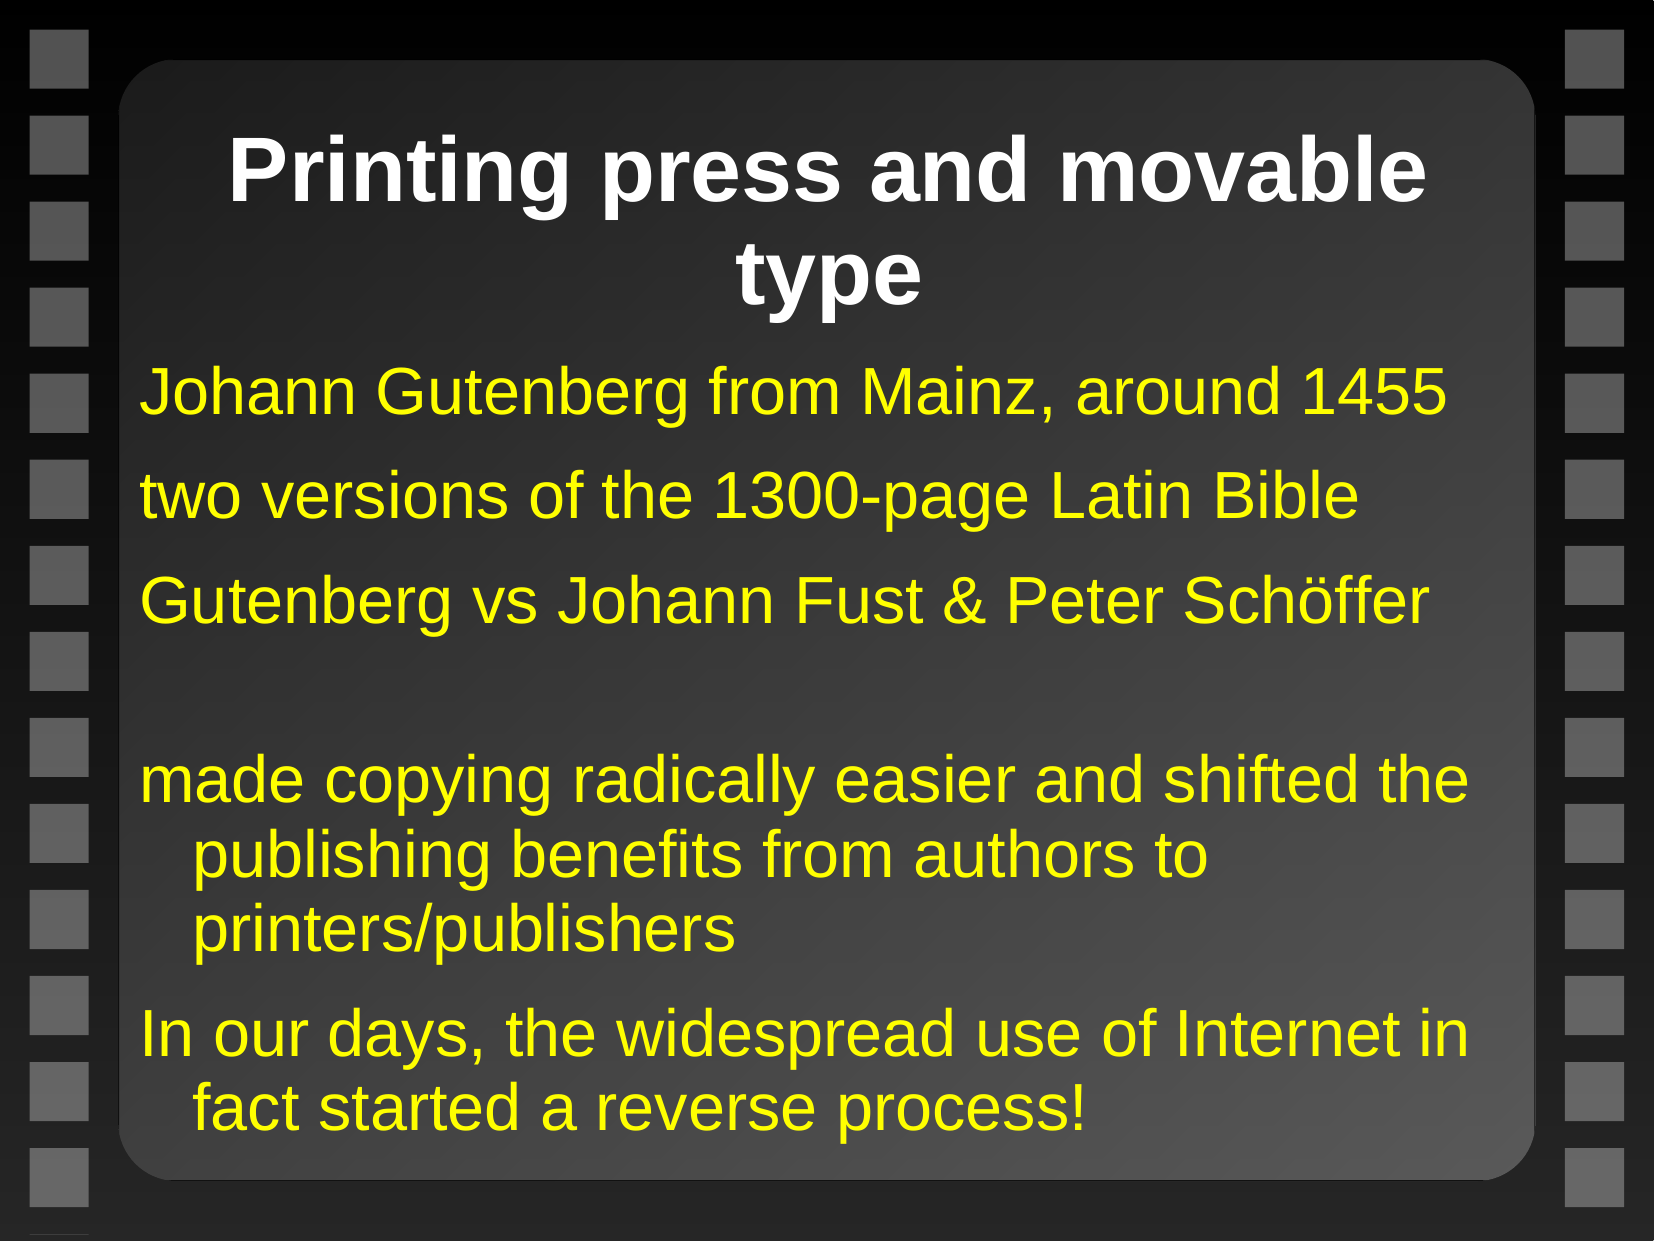

# Printing press and movable type
Johann Gutenberg from Mainz, around 1455
two versions of the 1300-page Latin Bible
Gutenberg vs Johann Fust & Peter Schöffer
made copying radically easier and shifted the publishing benefits from authors to printers/publishers
In our days, the widespread use of Internet in fact started a reverse process!